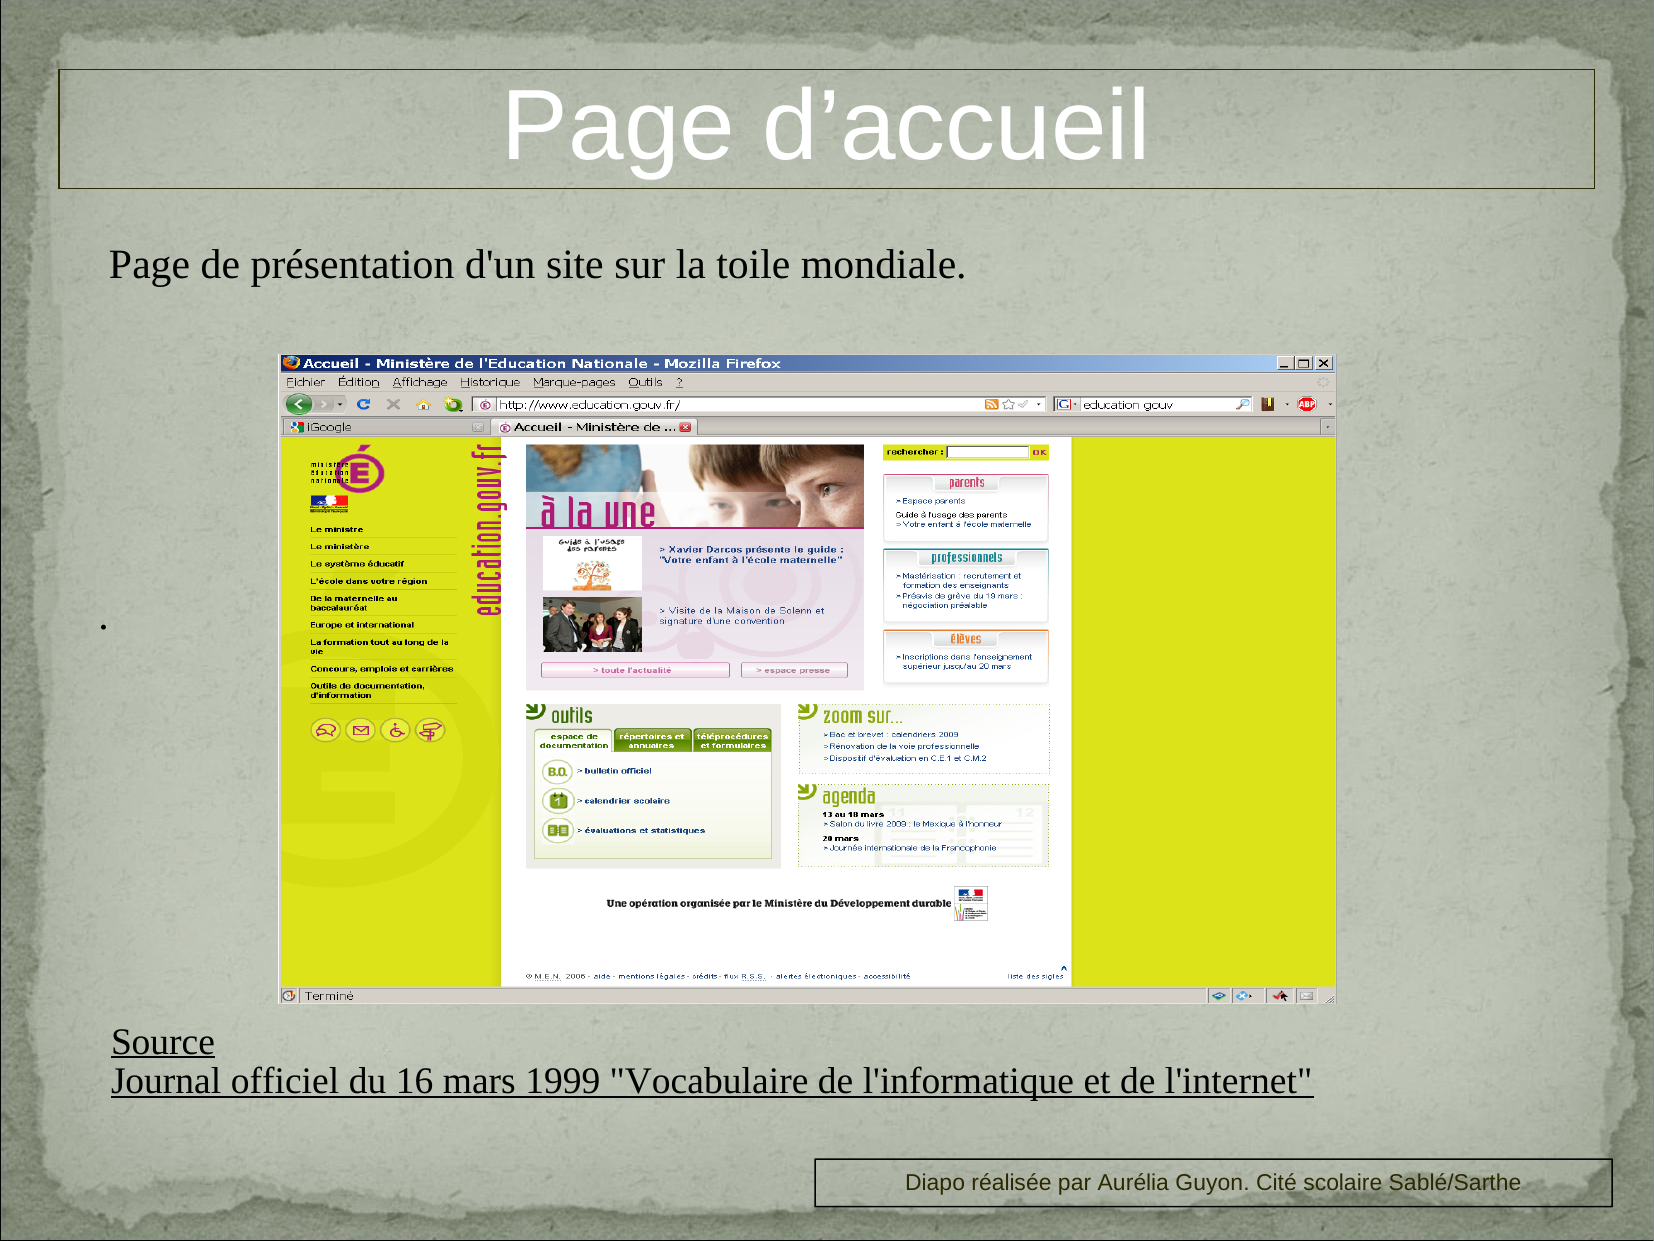

Page d’accueil
 Page de présentation d'un site sur la toile mondiale.
.
Source
Journal officiel du 16 mars 1999 "Vocabulaire de l'informatique et de l'internet"
Diapo réalisée par Aurélia Guyon. Cité scolaire Sablé/Sarthe